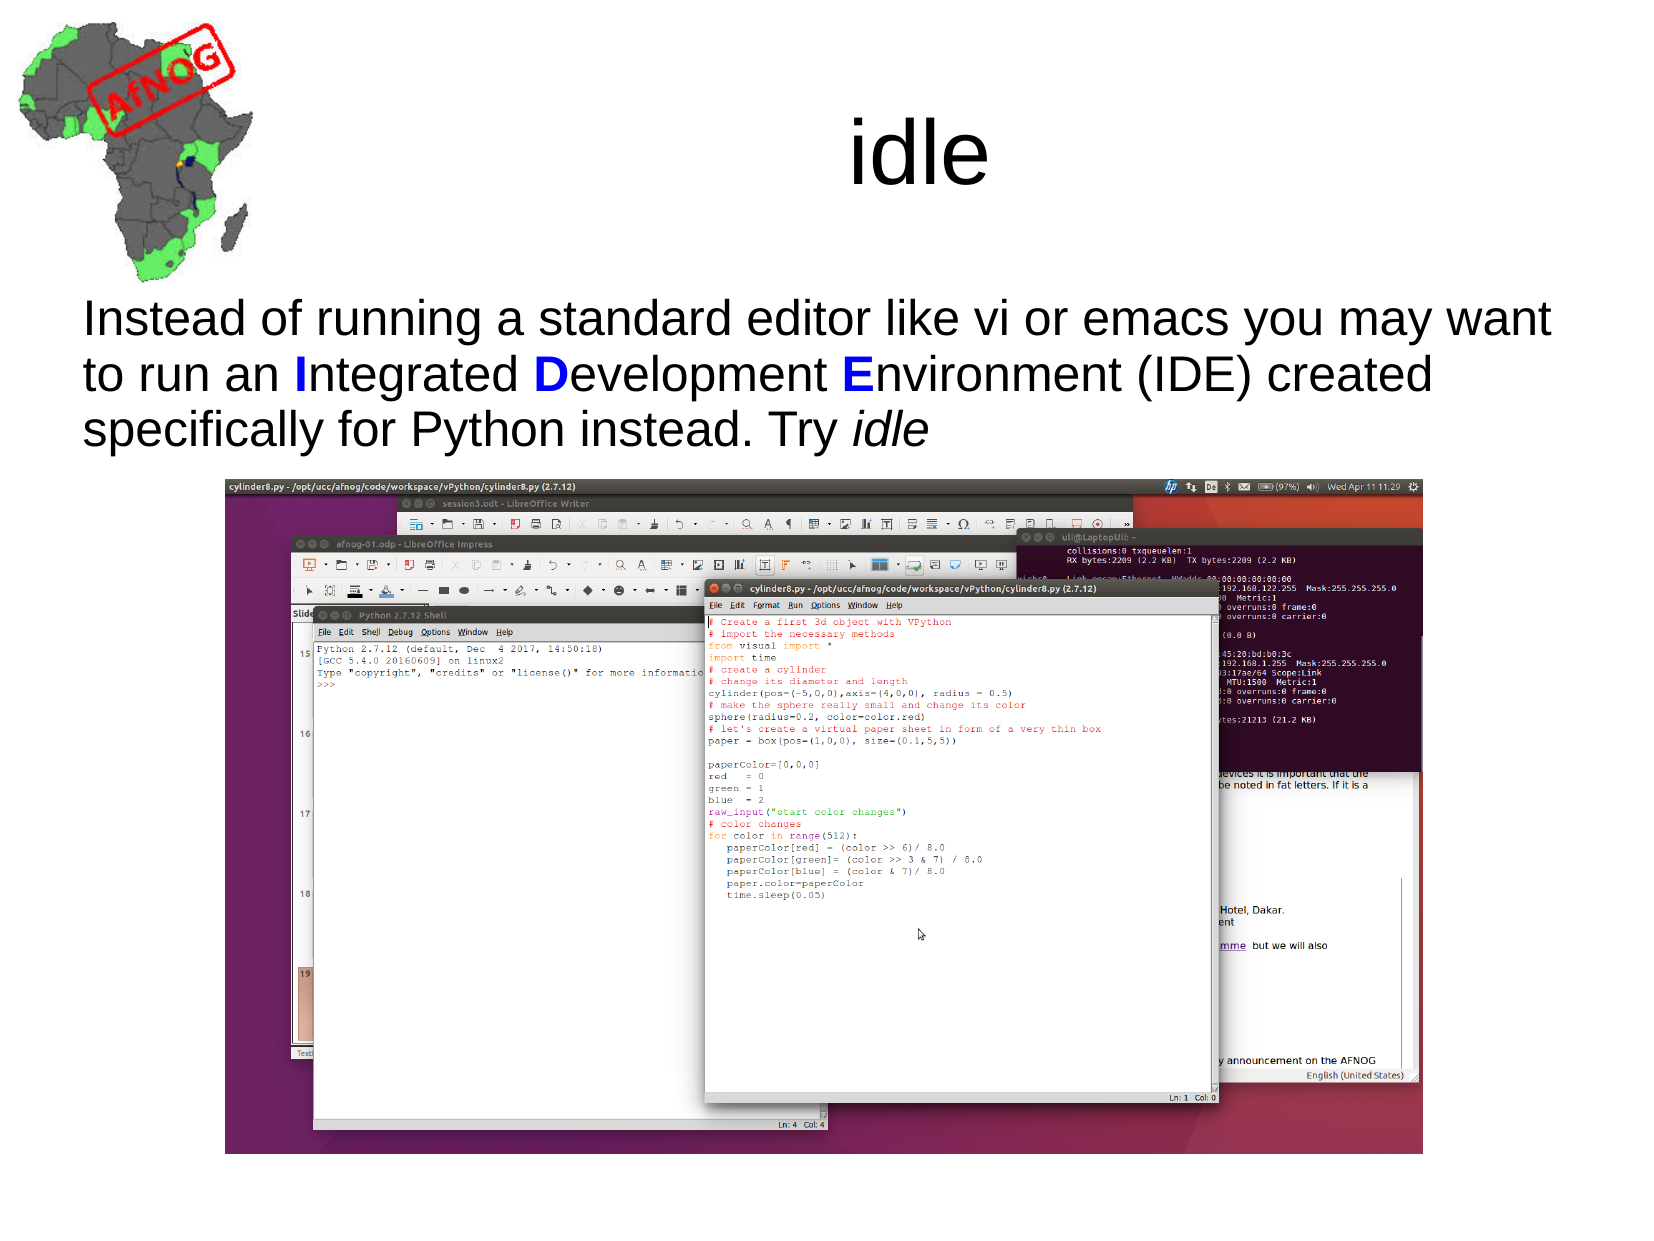

# idle
Instead of running a standard editor like vi or emacs you may want to run an Integrated Development Environment (IDE) created specifically for Python instead. Try idle